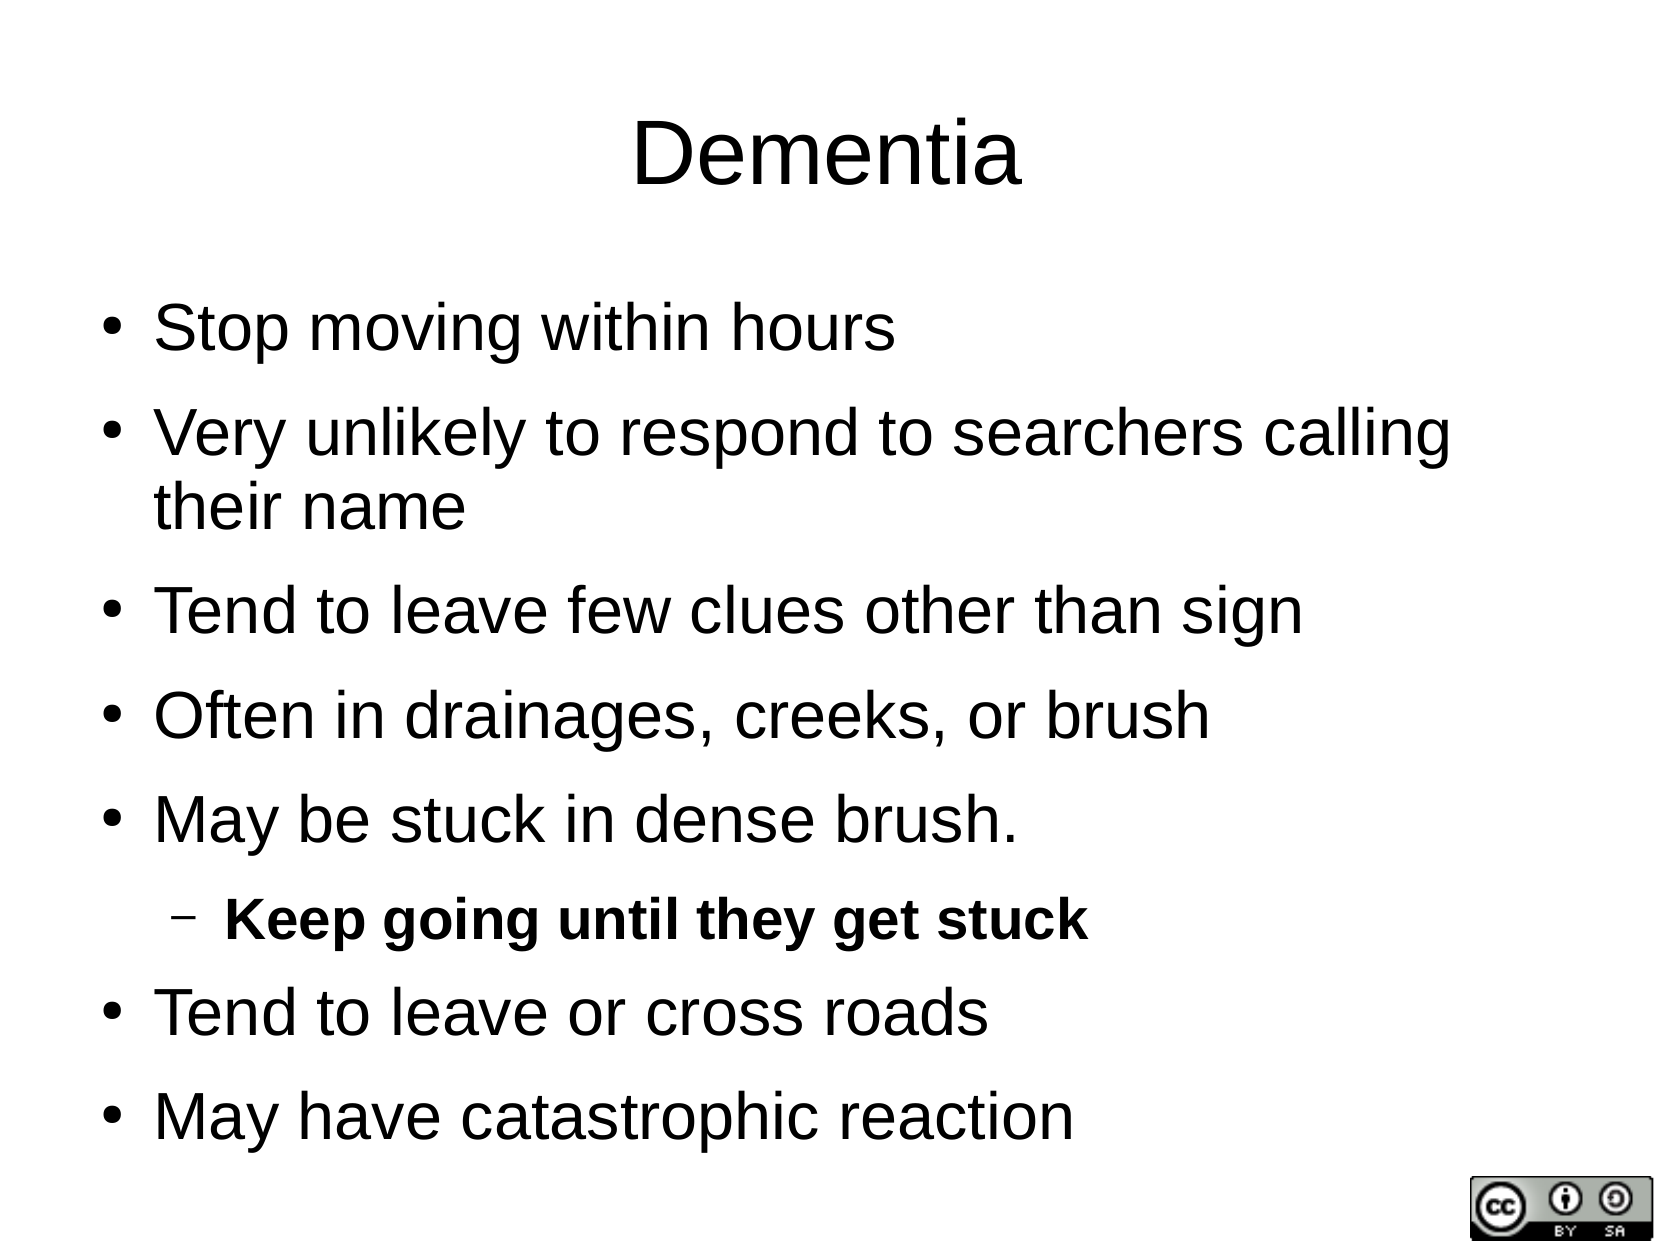

# Dementia
Stop moving within hours
Very unlikely to respond to searchers calling their name
Tend to leave few clues other than sign
Often in drainages, creeks, or brush
May be stuck in dense brush.
Keep going until they get stuck
Tend to leave or cross roads
May have catastrophic reaction